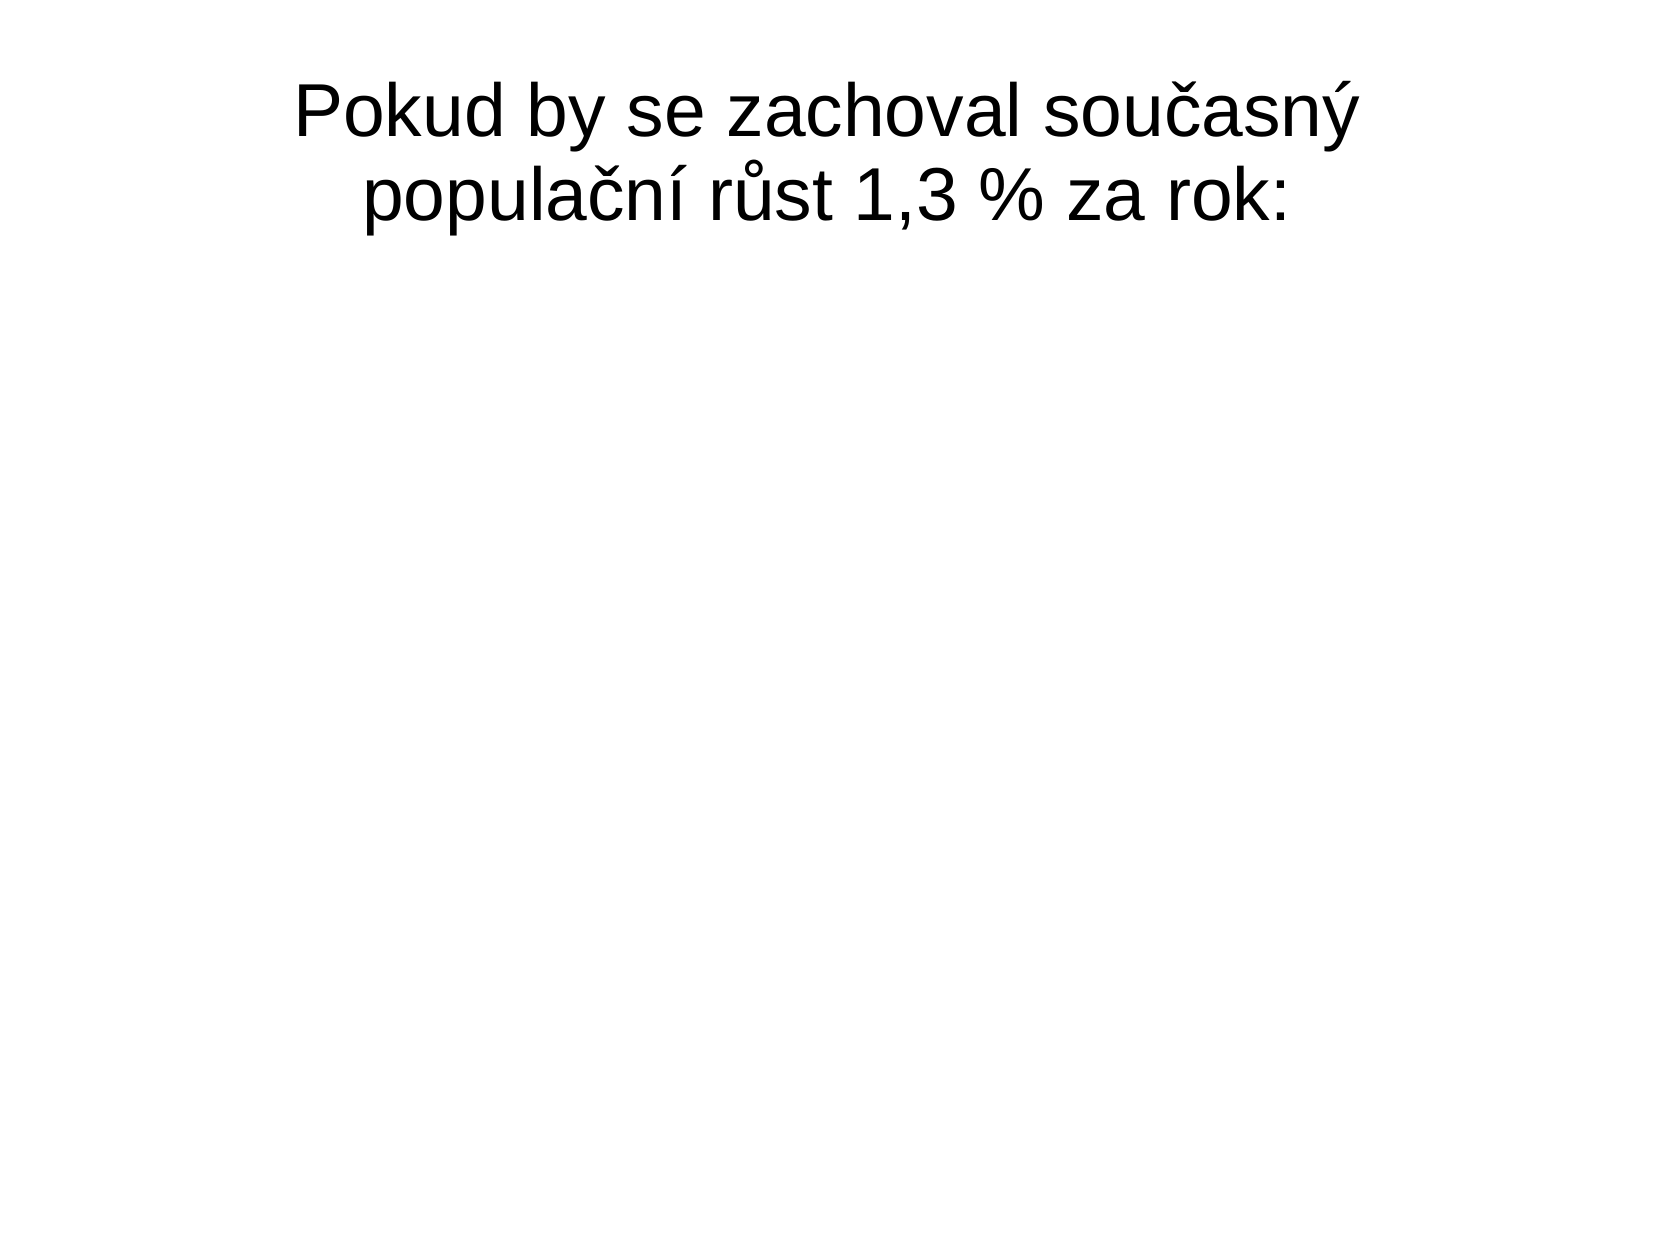

# Pokud by se zachoval současný populační růst 1,3 % za rok: